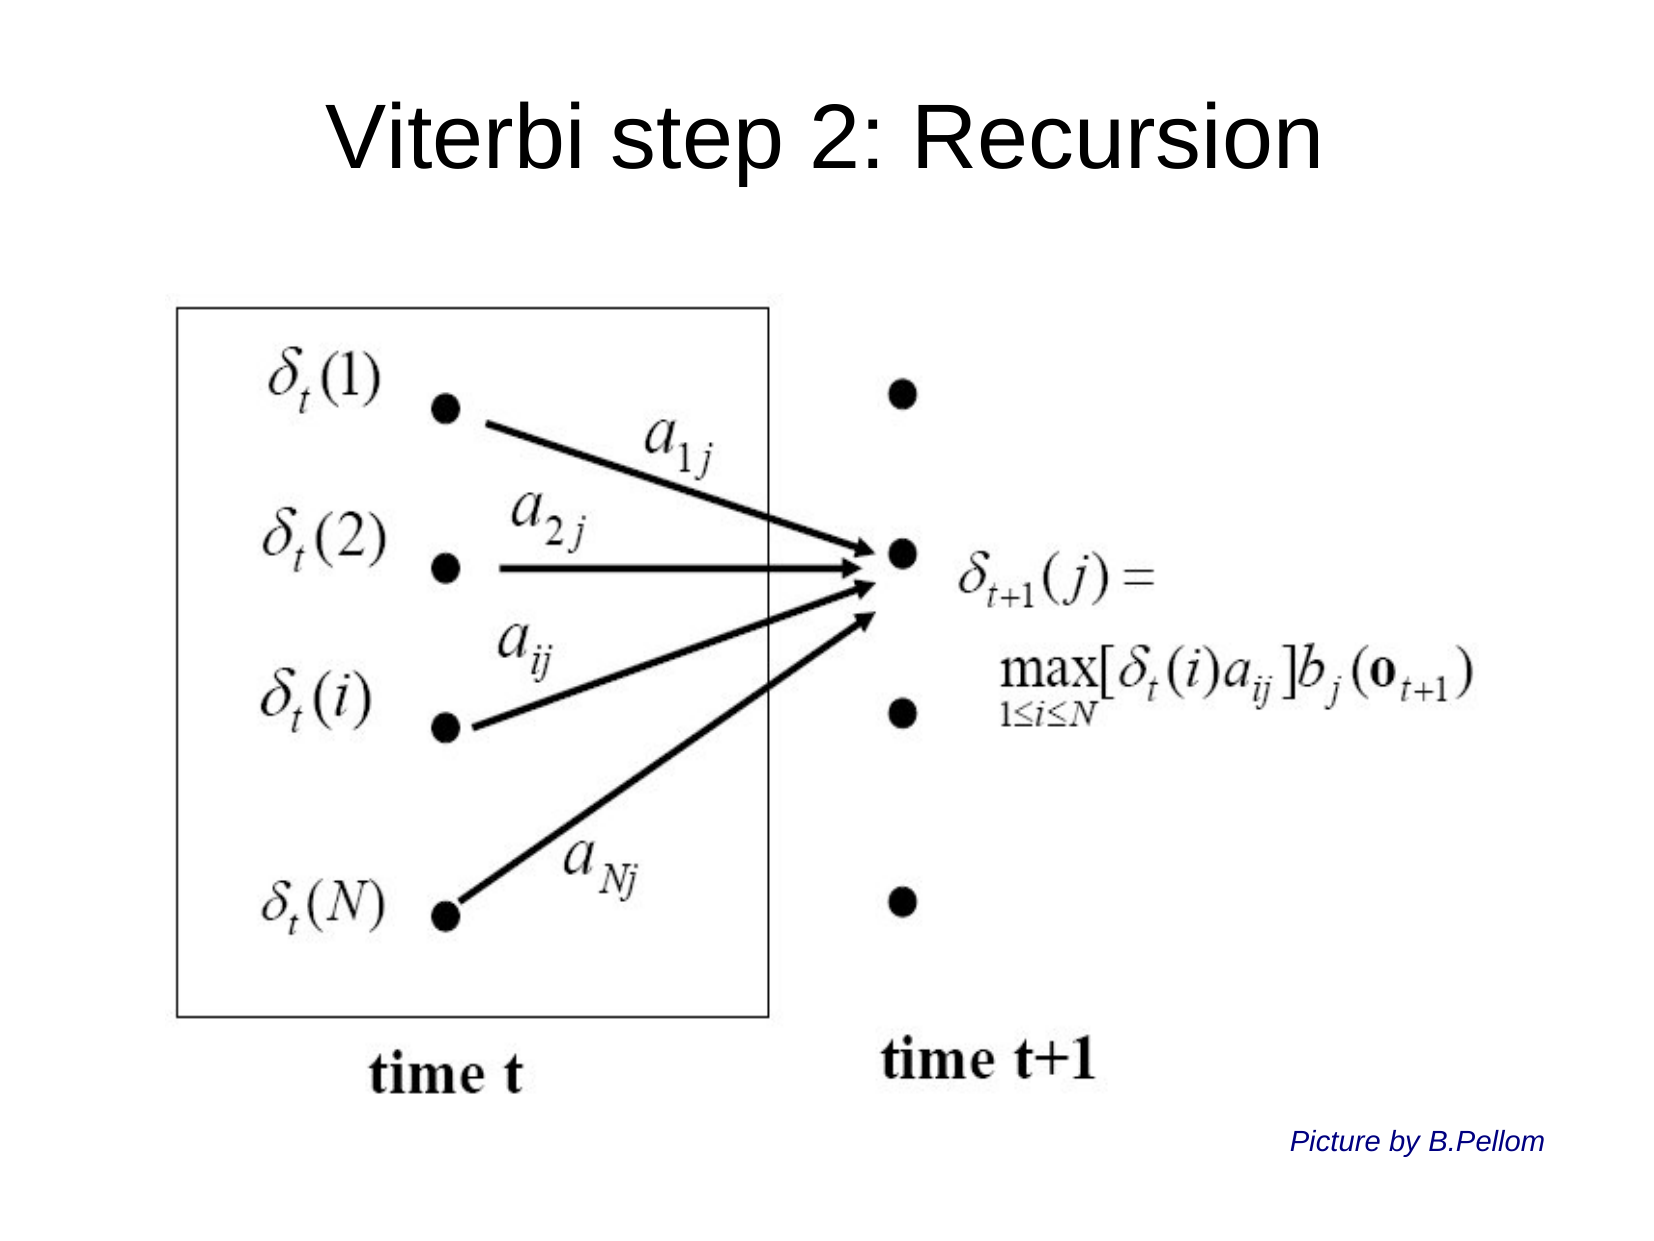

# Viterbi step 2: Recursion
Picture by B.Pellom